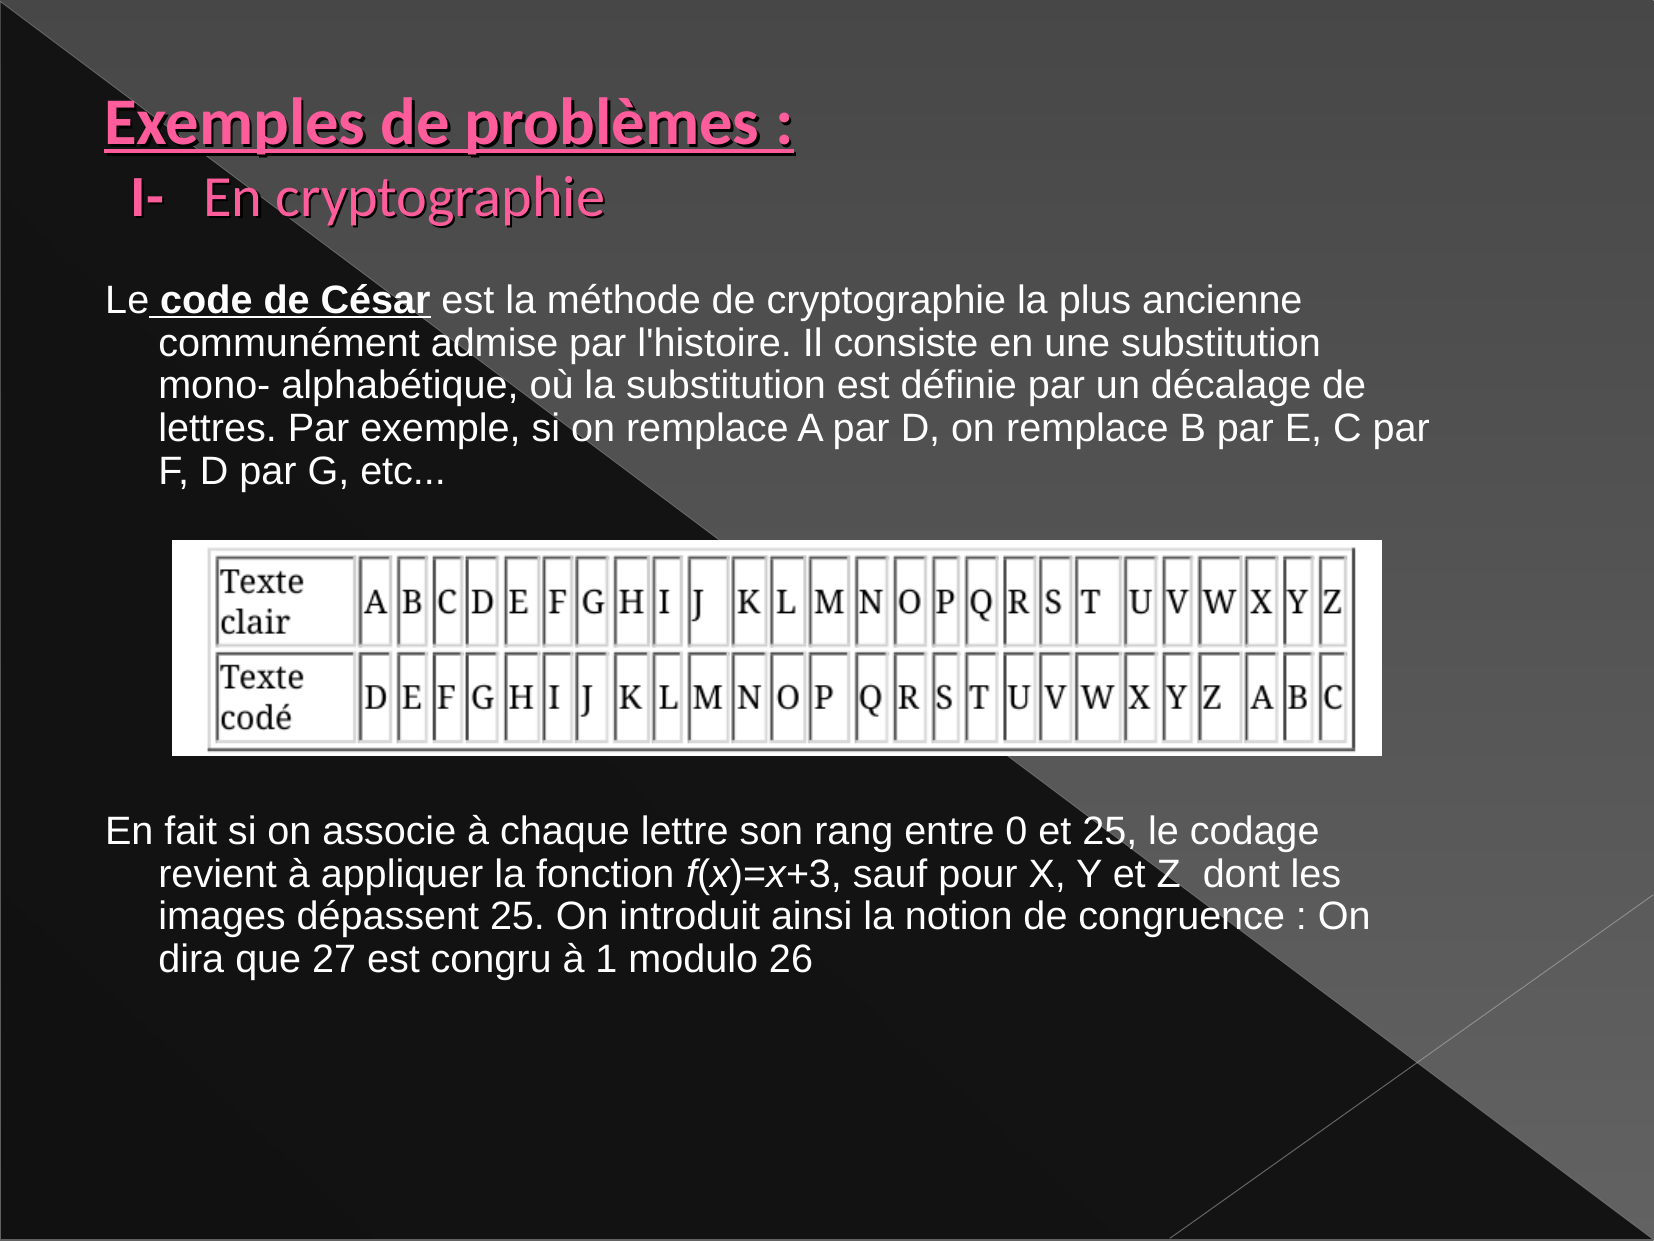

# Exemples de problèmes : I- En cryptographie
Le code de César est la méthode de cryptographie la plus ancienne communément admise par l'histoire. Il consiste en une substitution mono- alphabétique, où la substitution est définie par un décalage de lettres. Par exemple, si on remplace A par D, on remplace B par E, C par F, D par G, etc...
En fait si on associe à chaque lettre son rang entre 0 et 25, le codage revient à appliquer la fonction f(x)=x+3, sauf pour X, Y et Z dont les images dépassent 25. On introduit ainsi la notion de congruence : On dira que 27 est congru à 1 modulo 26